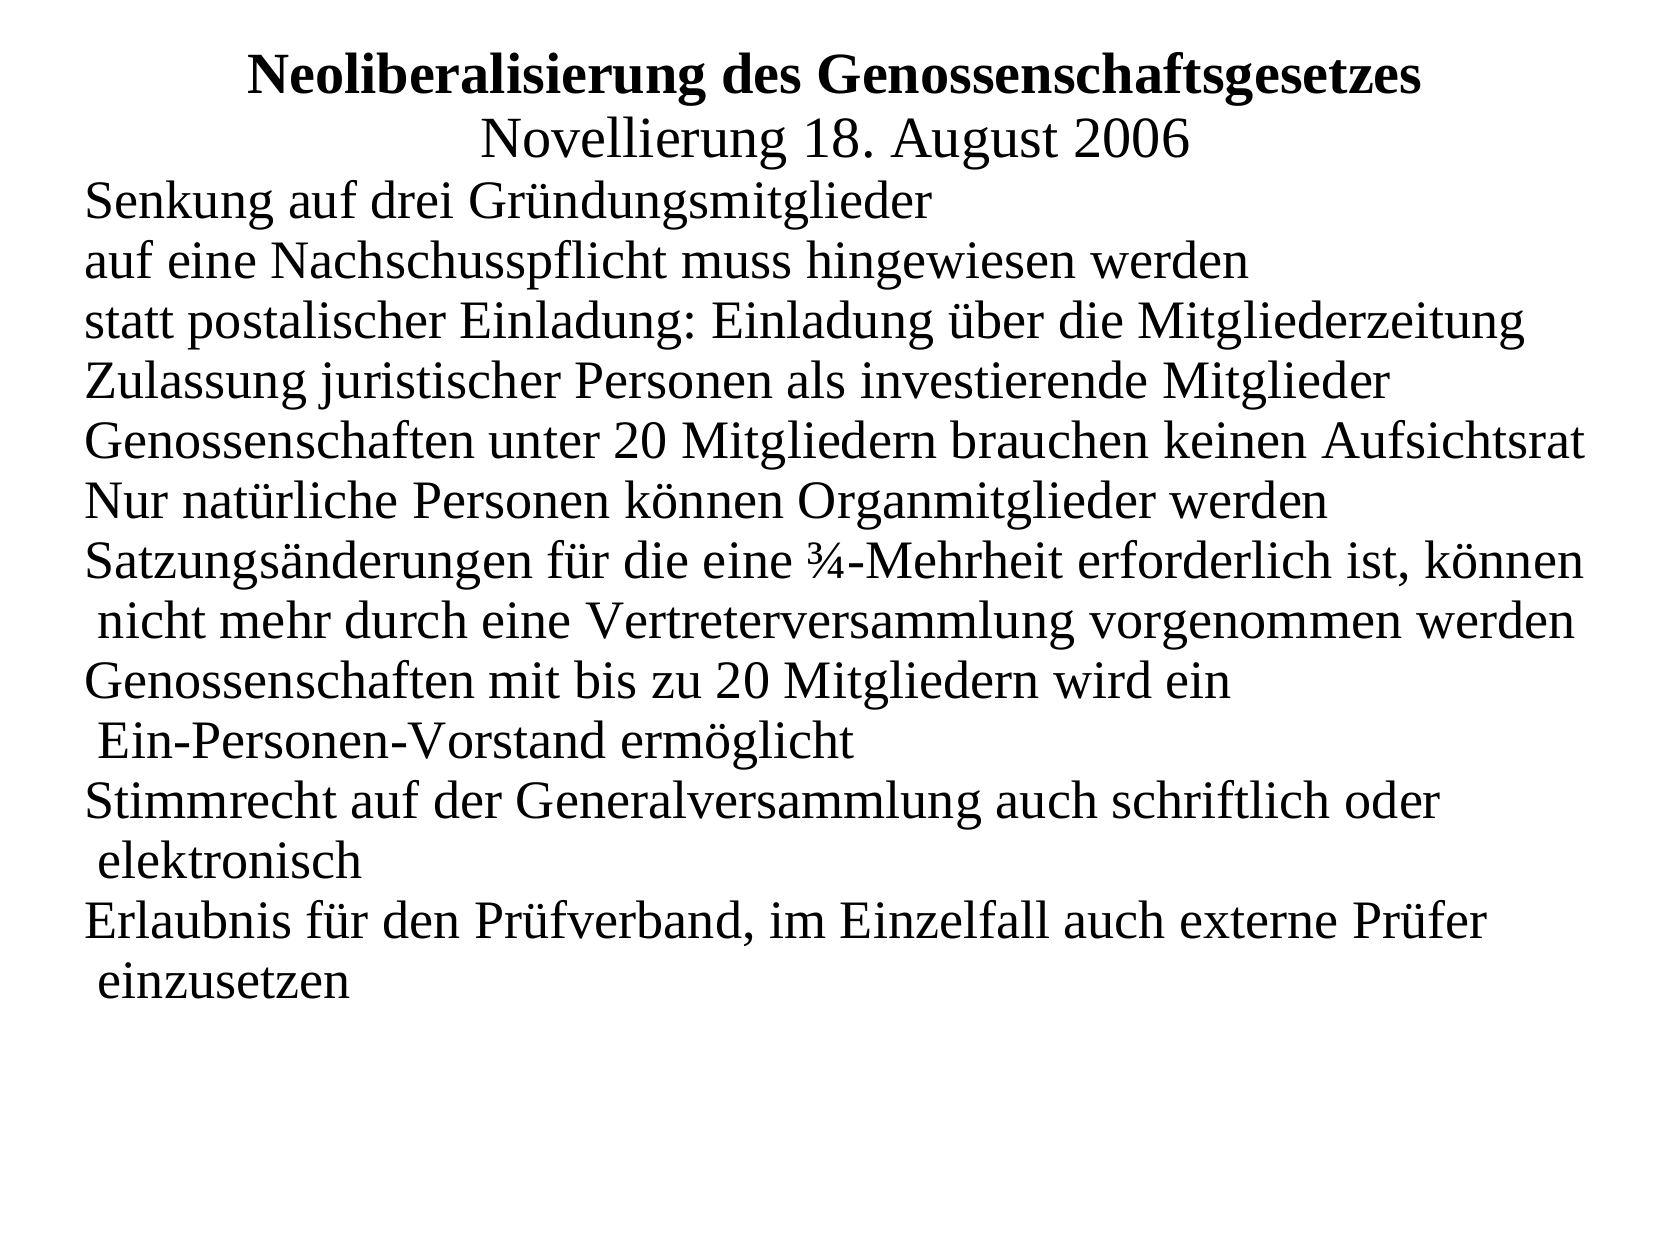

Neoliberalisierung des Genossenschaftsgesetzes
Novellierung 18. August 2006
 Senkung auf drei Gründungsmitglieder
 auf eine Nachschusspflicht muss hingewiesen werden
 statt postalischer Einladung: Einladung über die Mitgliederzeitung
 Zulassung juristischer Personen als investierende Mitglieder
 Genossenschaften unter 20 Mitgliedern brauchen keinen Aufsichtsrat
 Nur natürliche Personen können Organmitglieder werden
 Satzungsänderungen für die eine ¾-Mehrheit erforderlich ist, können
 nicht mehr durch eine Vertreterversammlung vorgenommen werden
 Genossenschaften mit bis zu 20 Mitgliedern wird ein
 Ein-Personen-Vorstand ermöglicht
 Stimmrecht auf der Generalversammlung auch schriftlich oder
 elektronisch
 Erlaubnis für den Prüfverband, im Einzelfall auch externe Prüfer
 einzusetzen